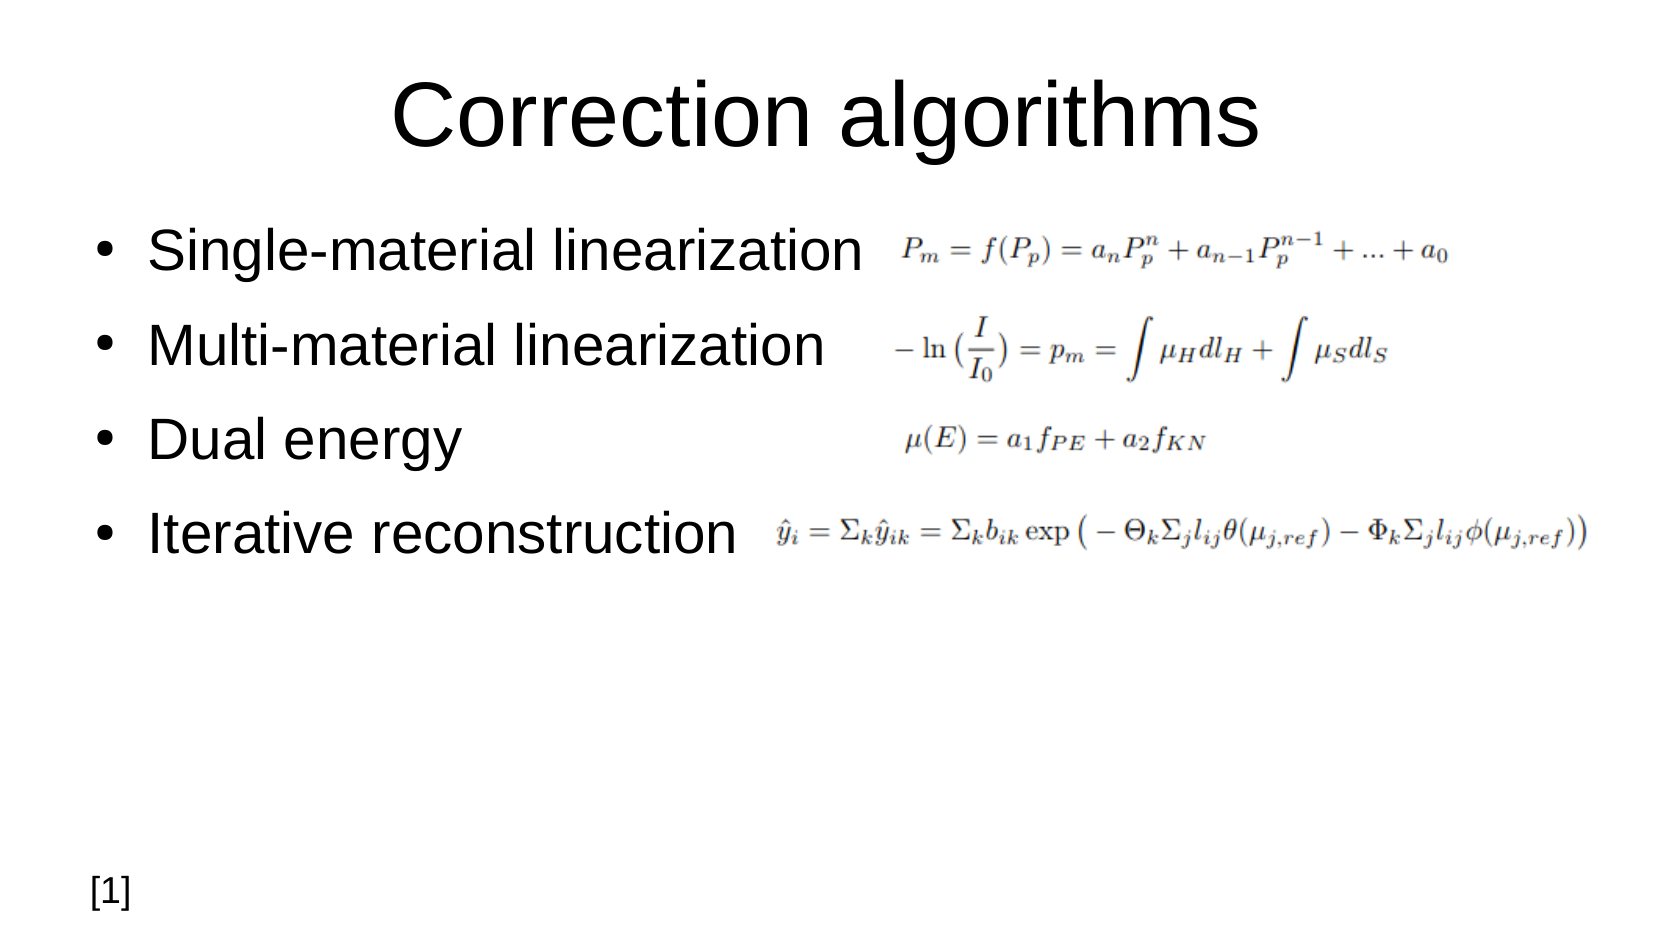

# Correction algorithms
Single-material linearization
Multi-material linearization
Dual energy
Iterative reconstruction
[1]